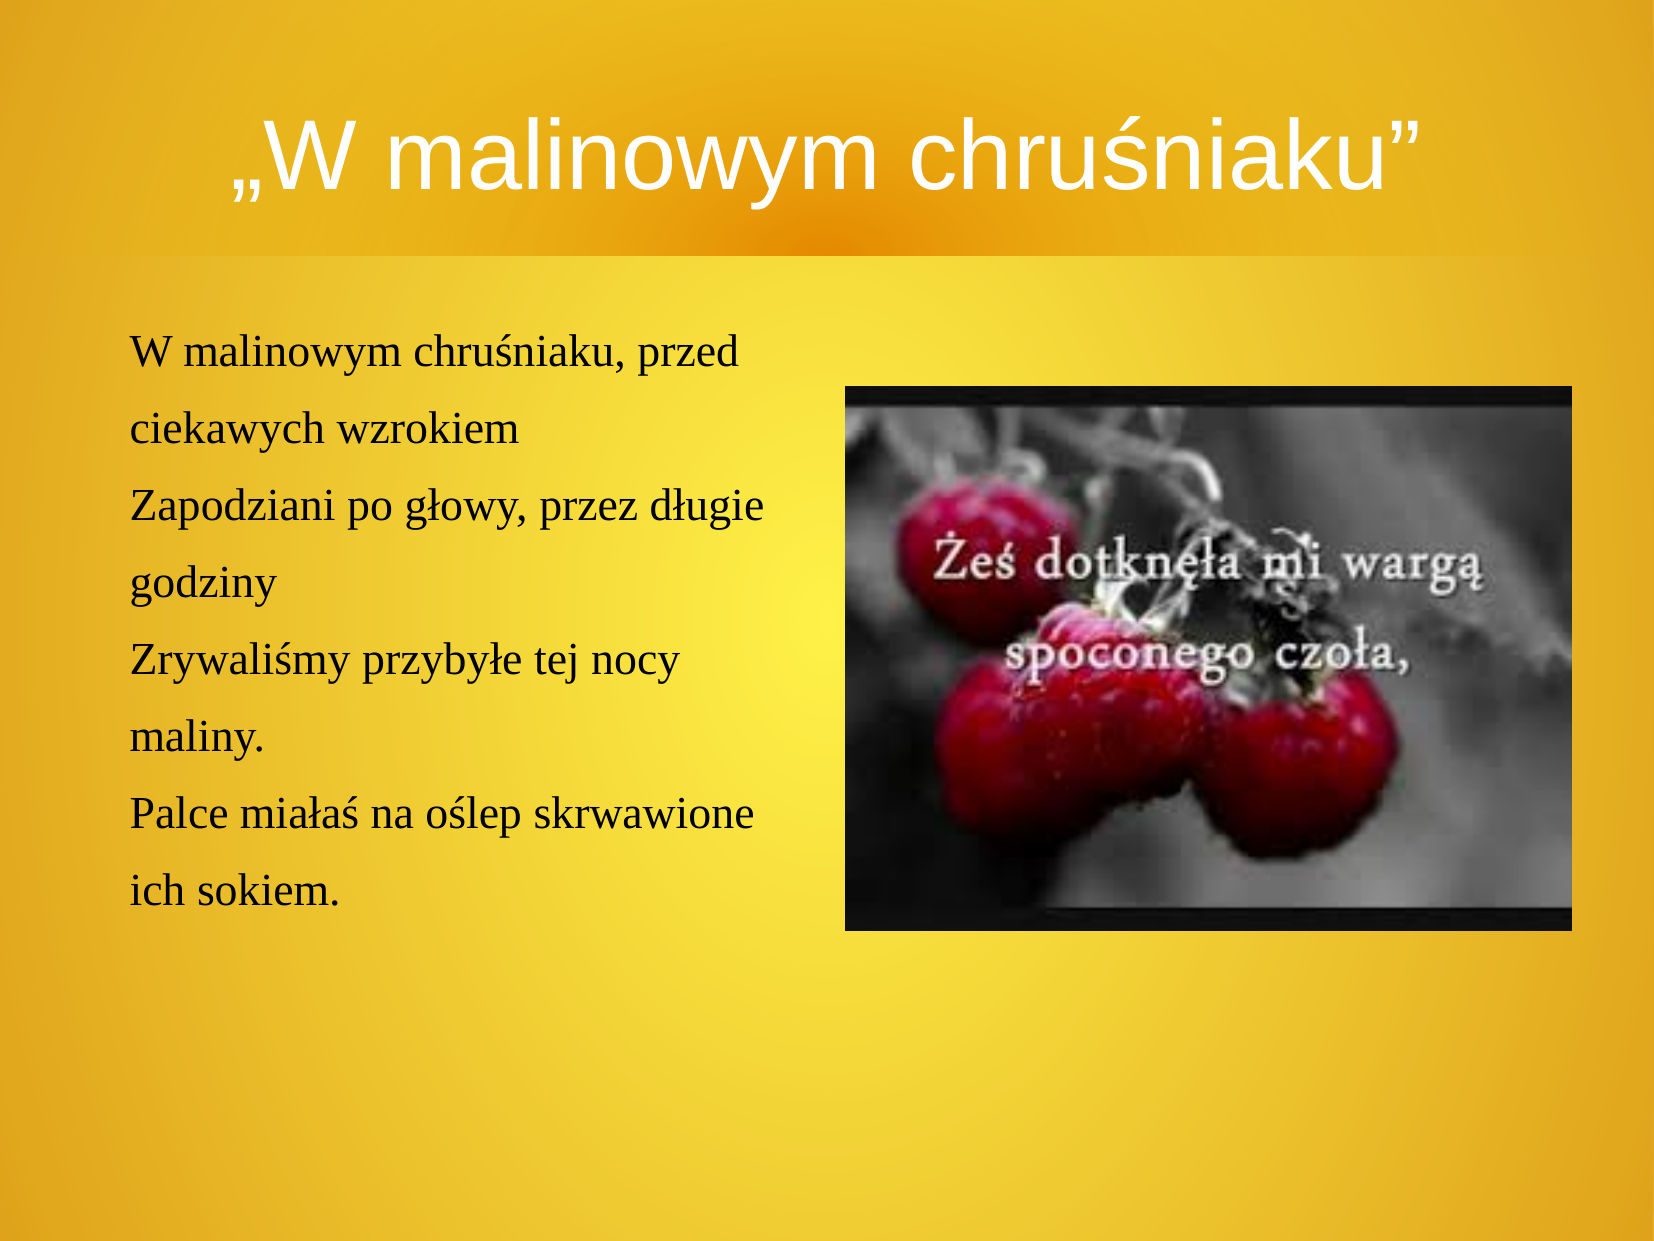

# „W malinowym chruśniaku”
W malinowym chruśniaku, przed ciekawych wzrokiem 
Zapodziani po głowy, przez długie godziny 
Zrywaliśmy przybyłe tej nocy maliny. 
Palce miałaś na oślep skrwawione ich sokiem.